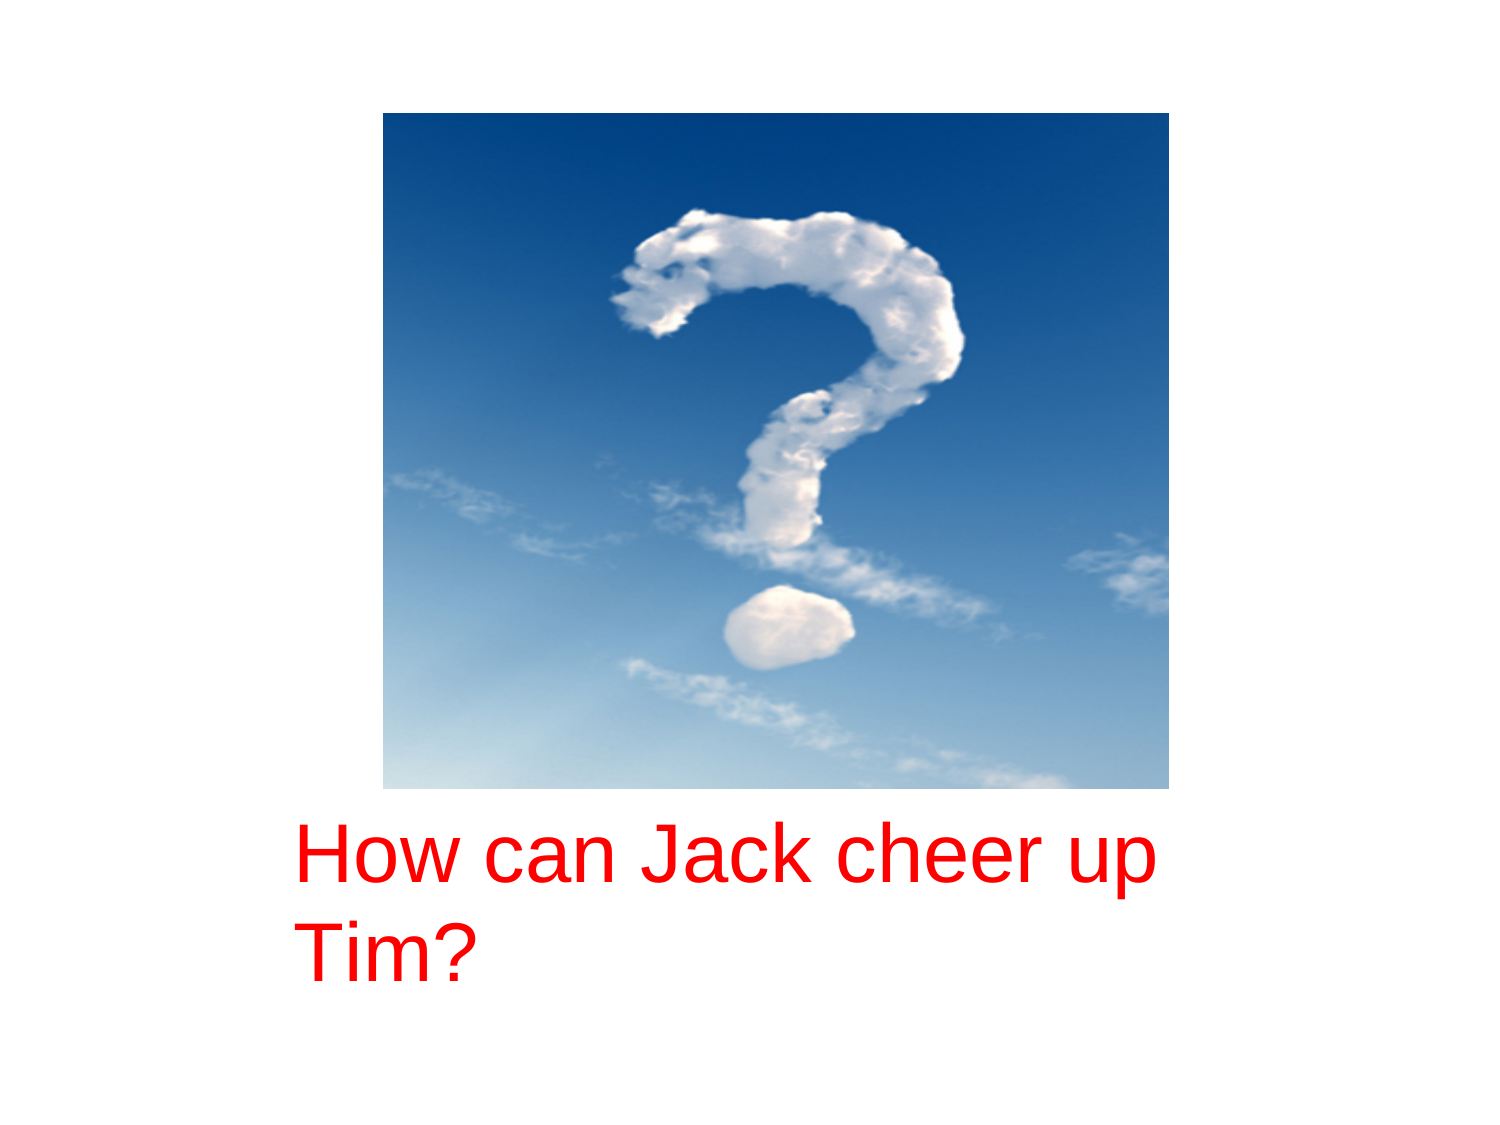

#
How can Jack cheer up Tim?